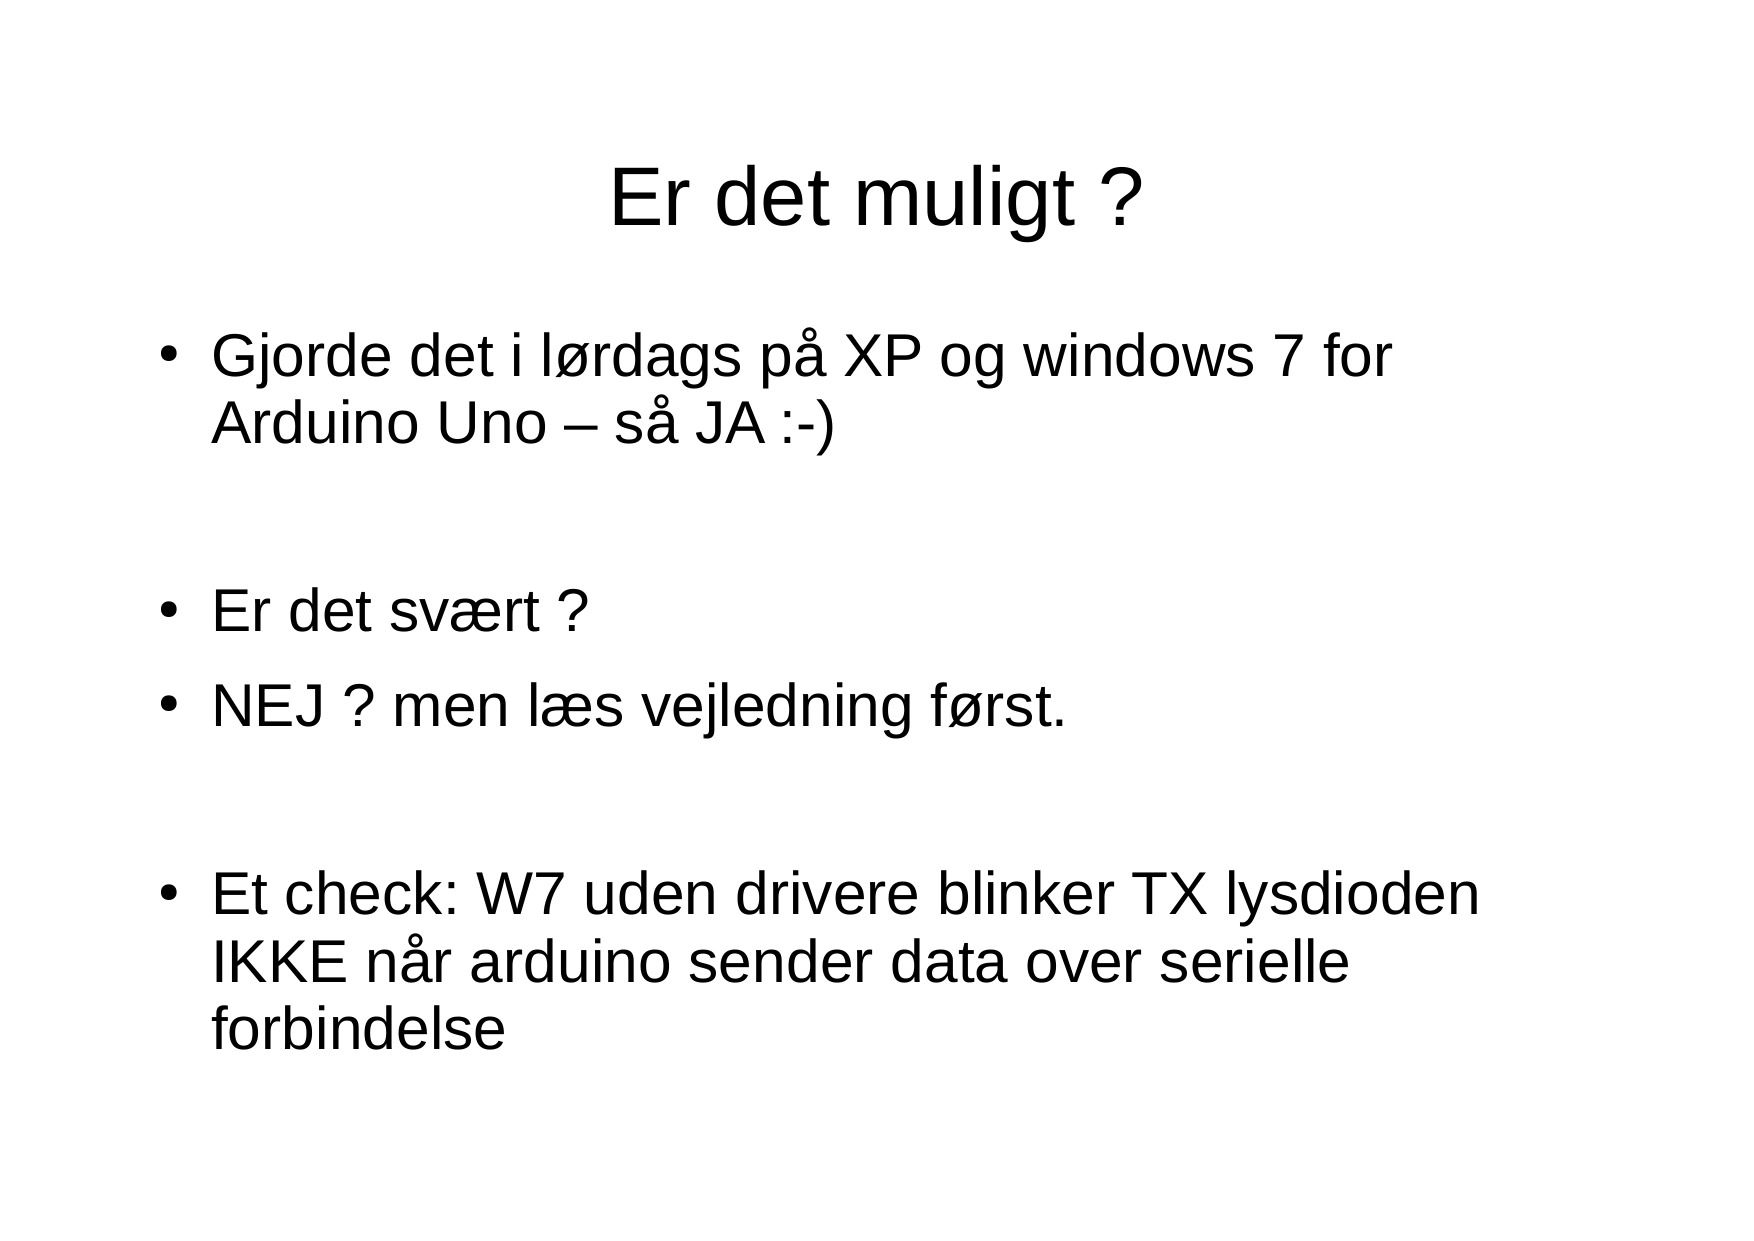

# Er det muligt ?
Gjorde det i lørdags på XP og windows 7 for Arduino Uno – så JA :-)
Er det svært ?
NEJ ? men læs vejledning først.
Et check: W7 uden drivere blinker TX lysdioden IKKE når arduino sender data over serielle forbindelse
7